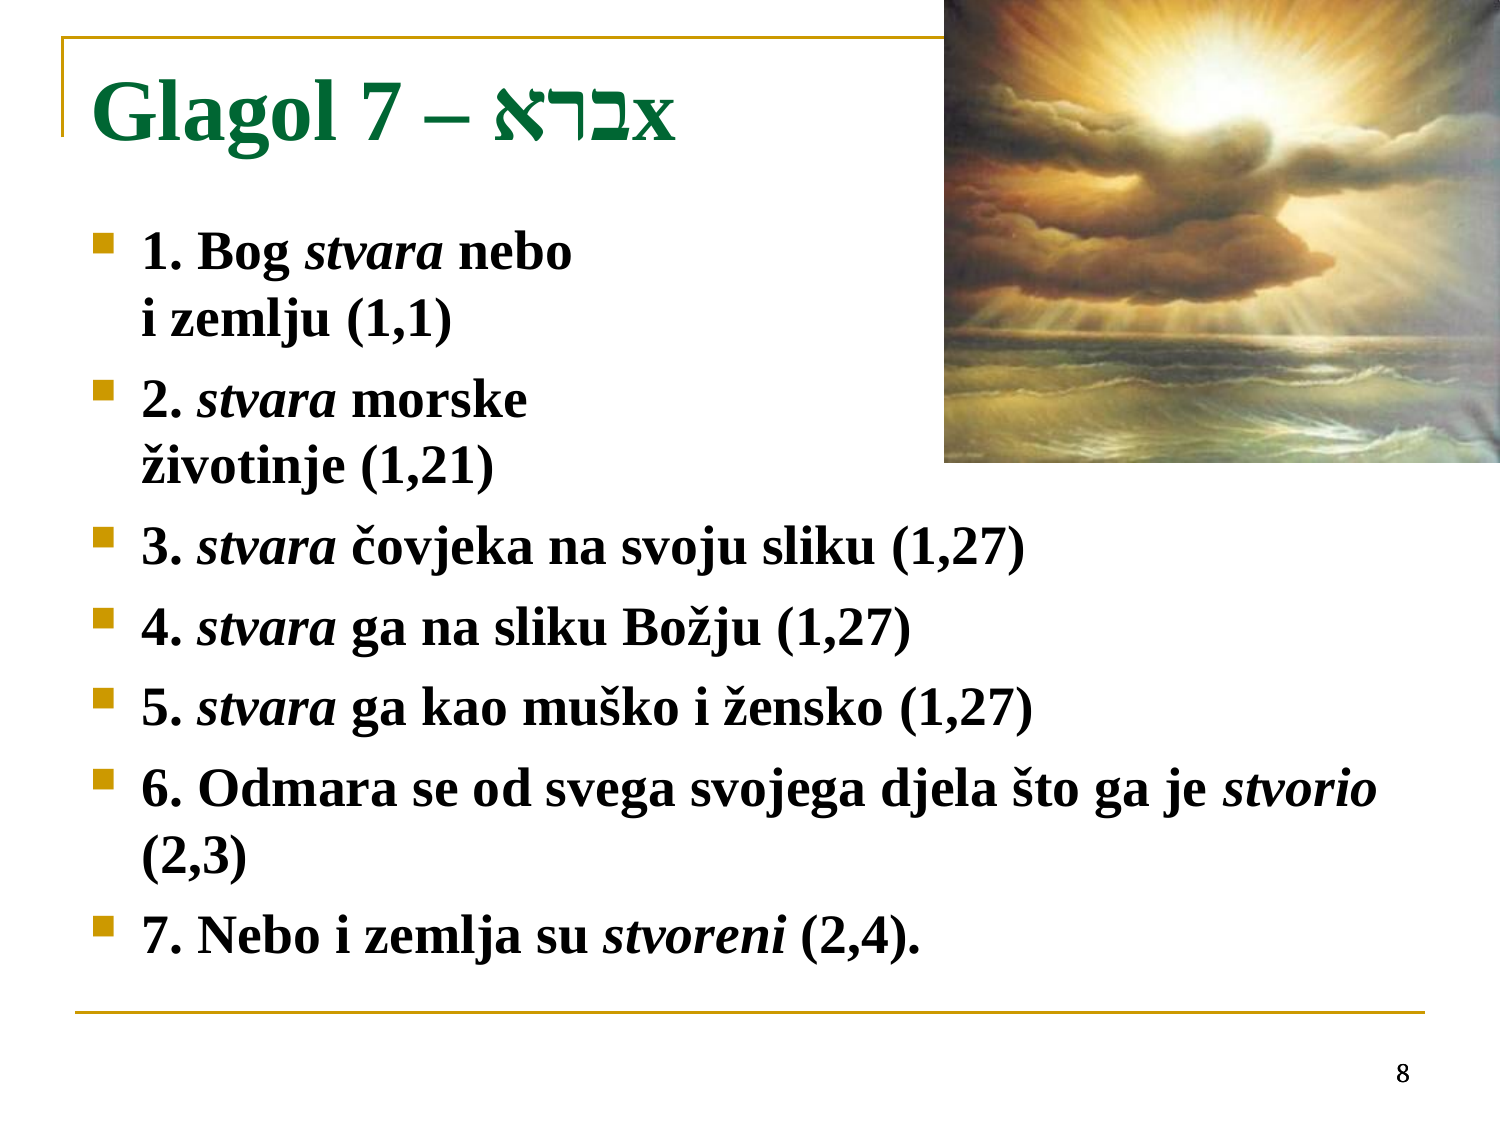

# Glagol ברא – 7x
1. Bog stvara nebo
i zemlju (1,1)
2. stvara morske
životinje (1,21)
3. stvara čovjeka na svoju sliku (1,27)
4. stvara ga na sliku Božju (1,27)
5. stvara ga kao muško i žensko (1,27)
6. Odmara se od svega svojega djela što ga je stvorio (2,3)
7. Nebo i zemlja su stvoreni (2,4).